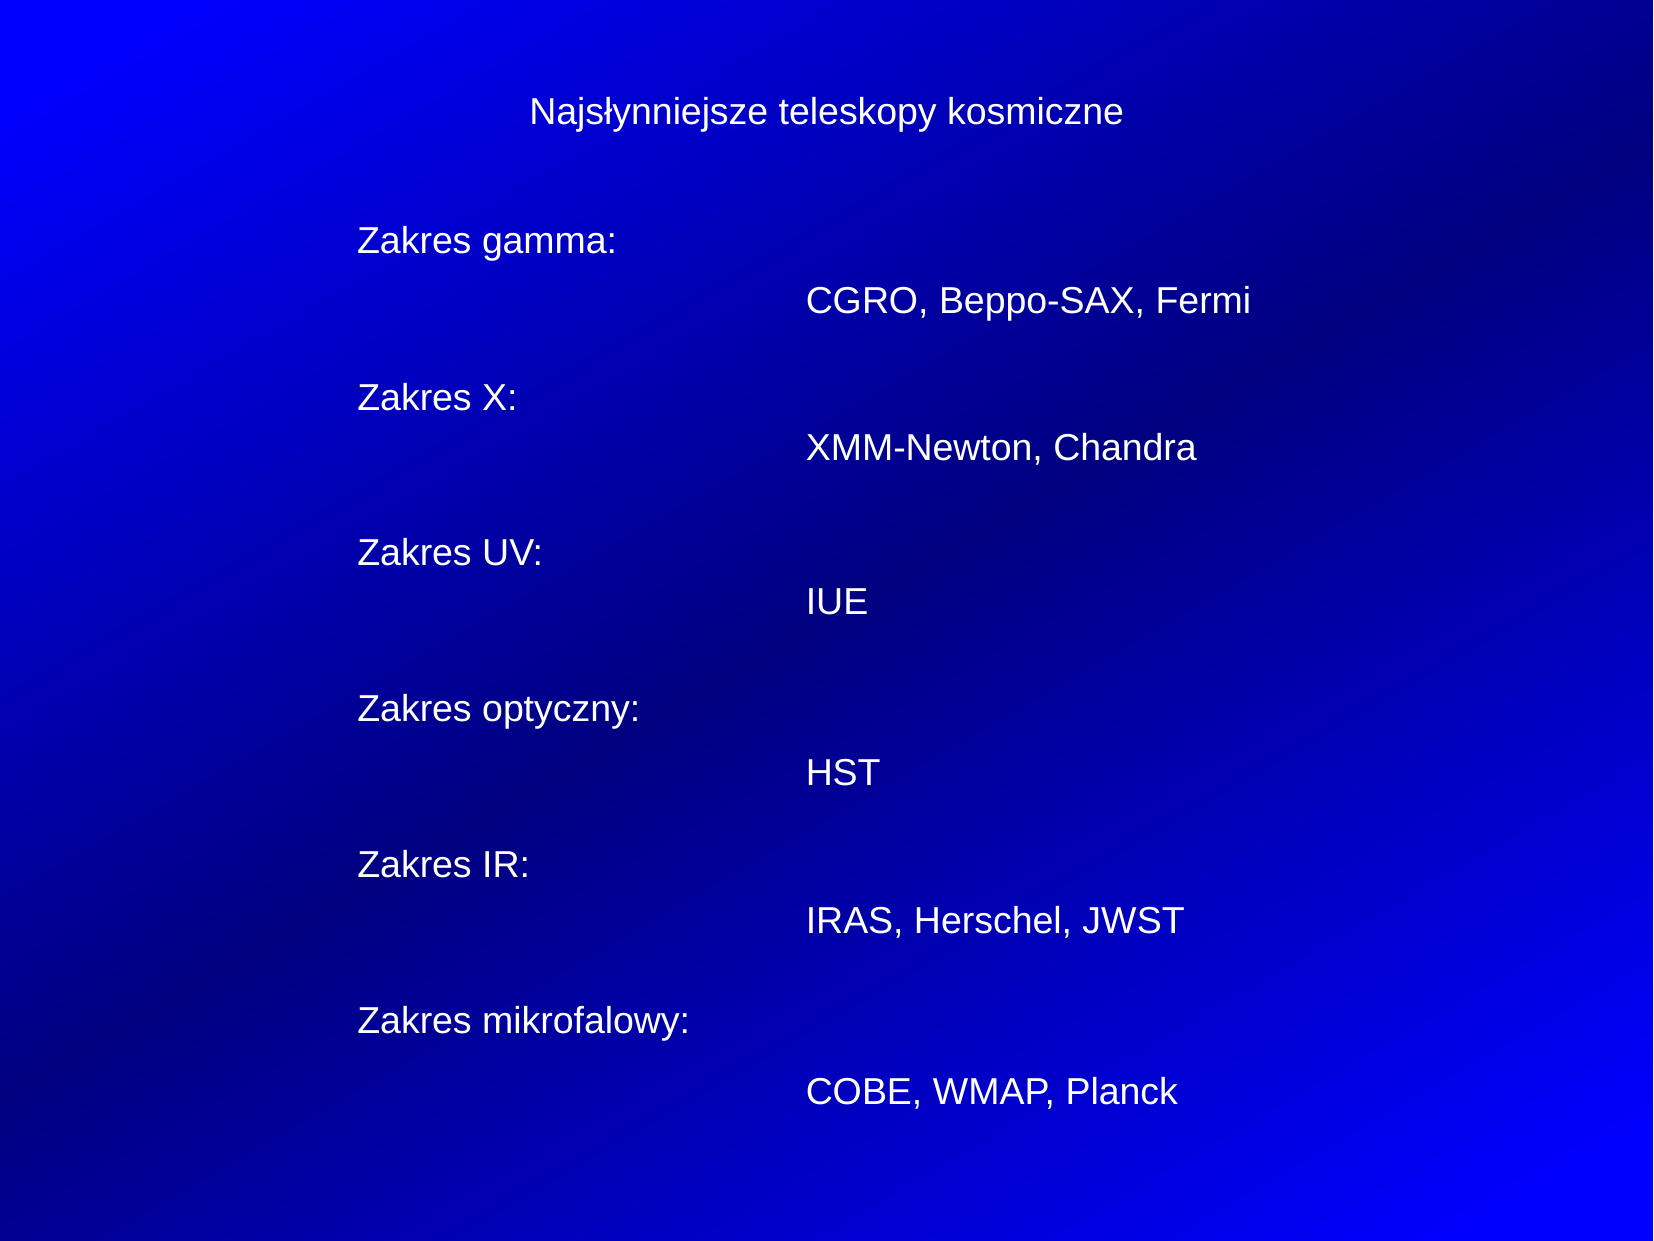

Najsłynniejsze teleskopy kosmiczne
Zakres gamma:
CGRO, Beppo-SAX, Fermi
Zakres X:
XMM-Newton, Chandra
Zakres UV:
IUE
Zakres optyczny:
HST
Zakres IR:
IRAS, Herschel, JWST
Zakres mikrofalowy:
COBE, WMAP, Planck